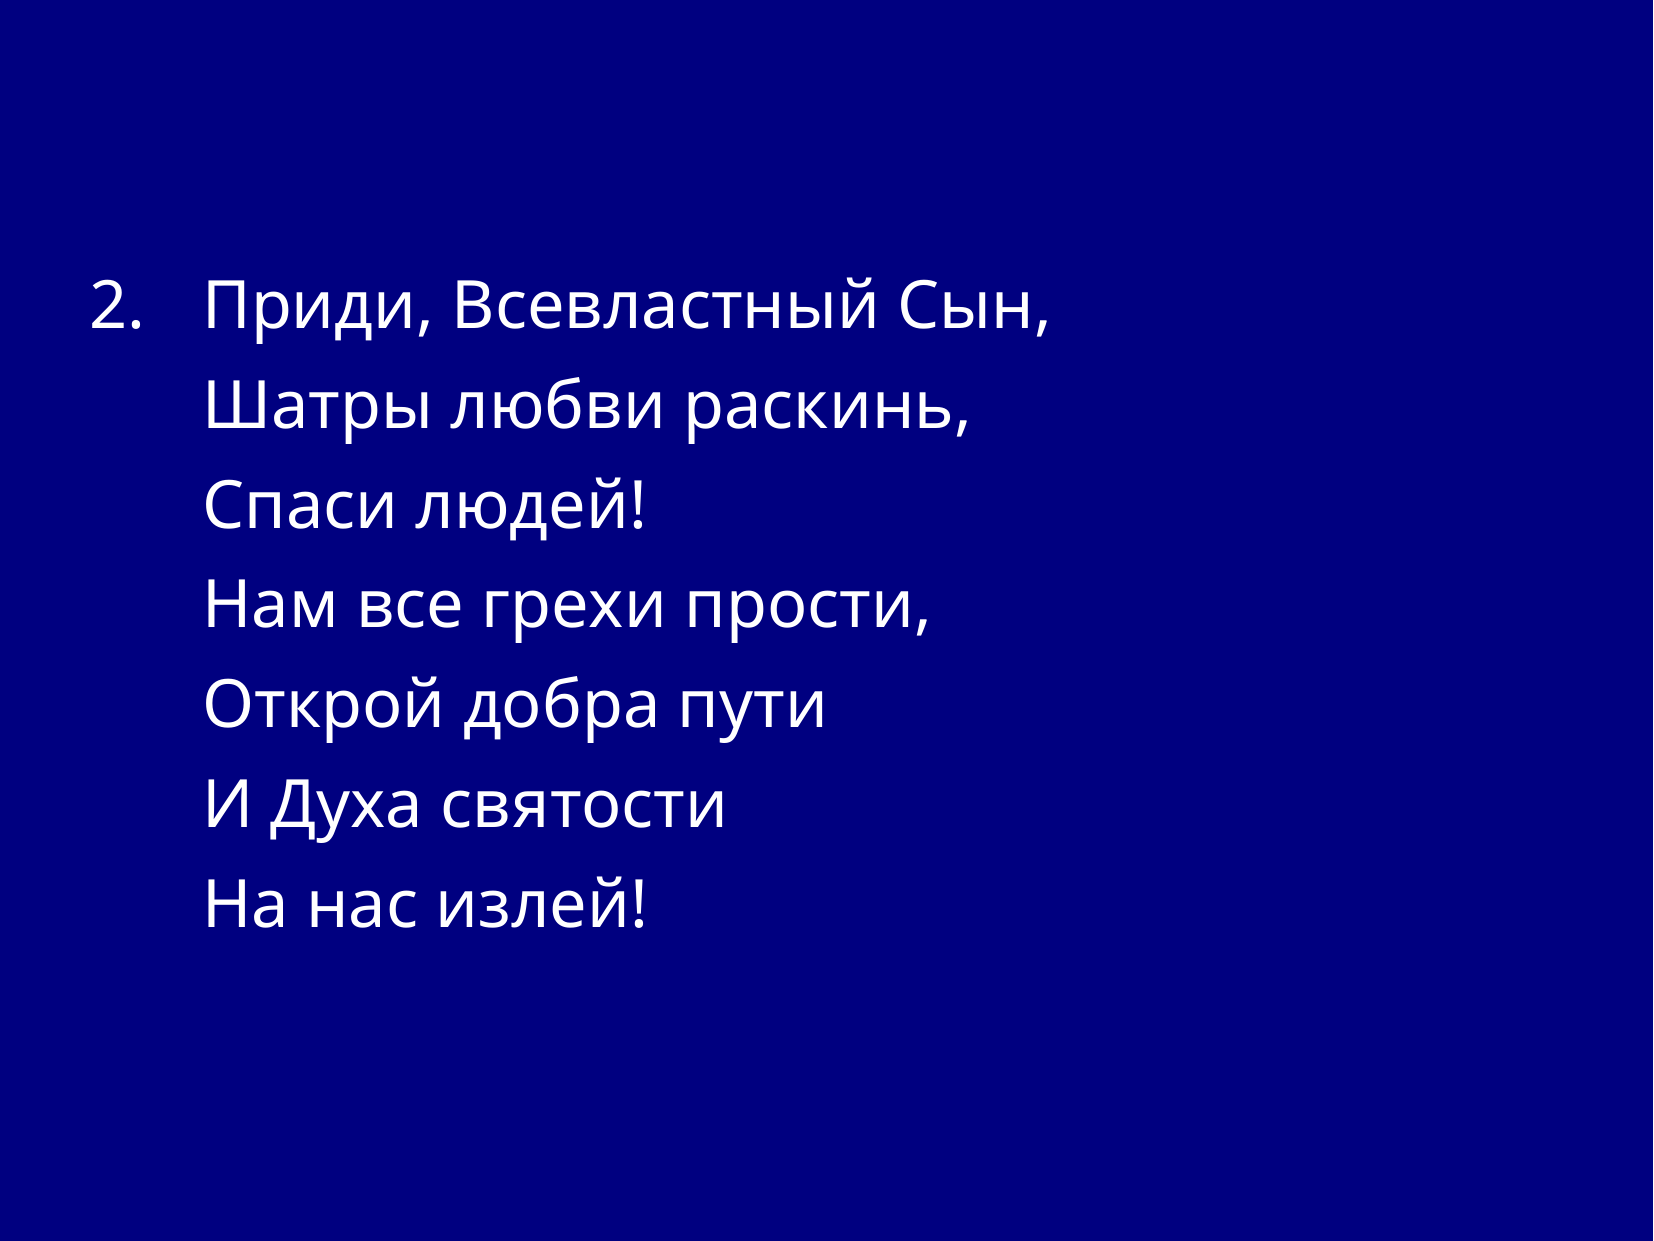

2.	Приди, Всевластный Сын,
	Шатры любви раскинь,
	Спаси людей!
	Нам все грехи прости,
	Открой добра пути
	И Духа святости
	На нас излей!